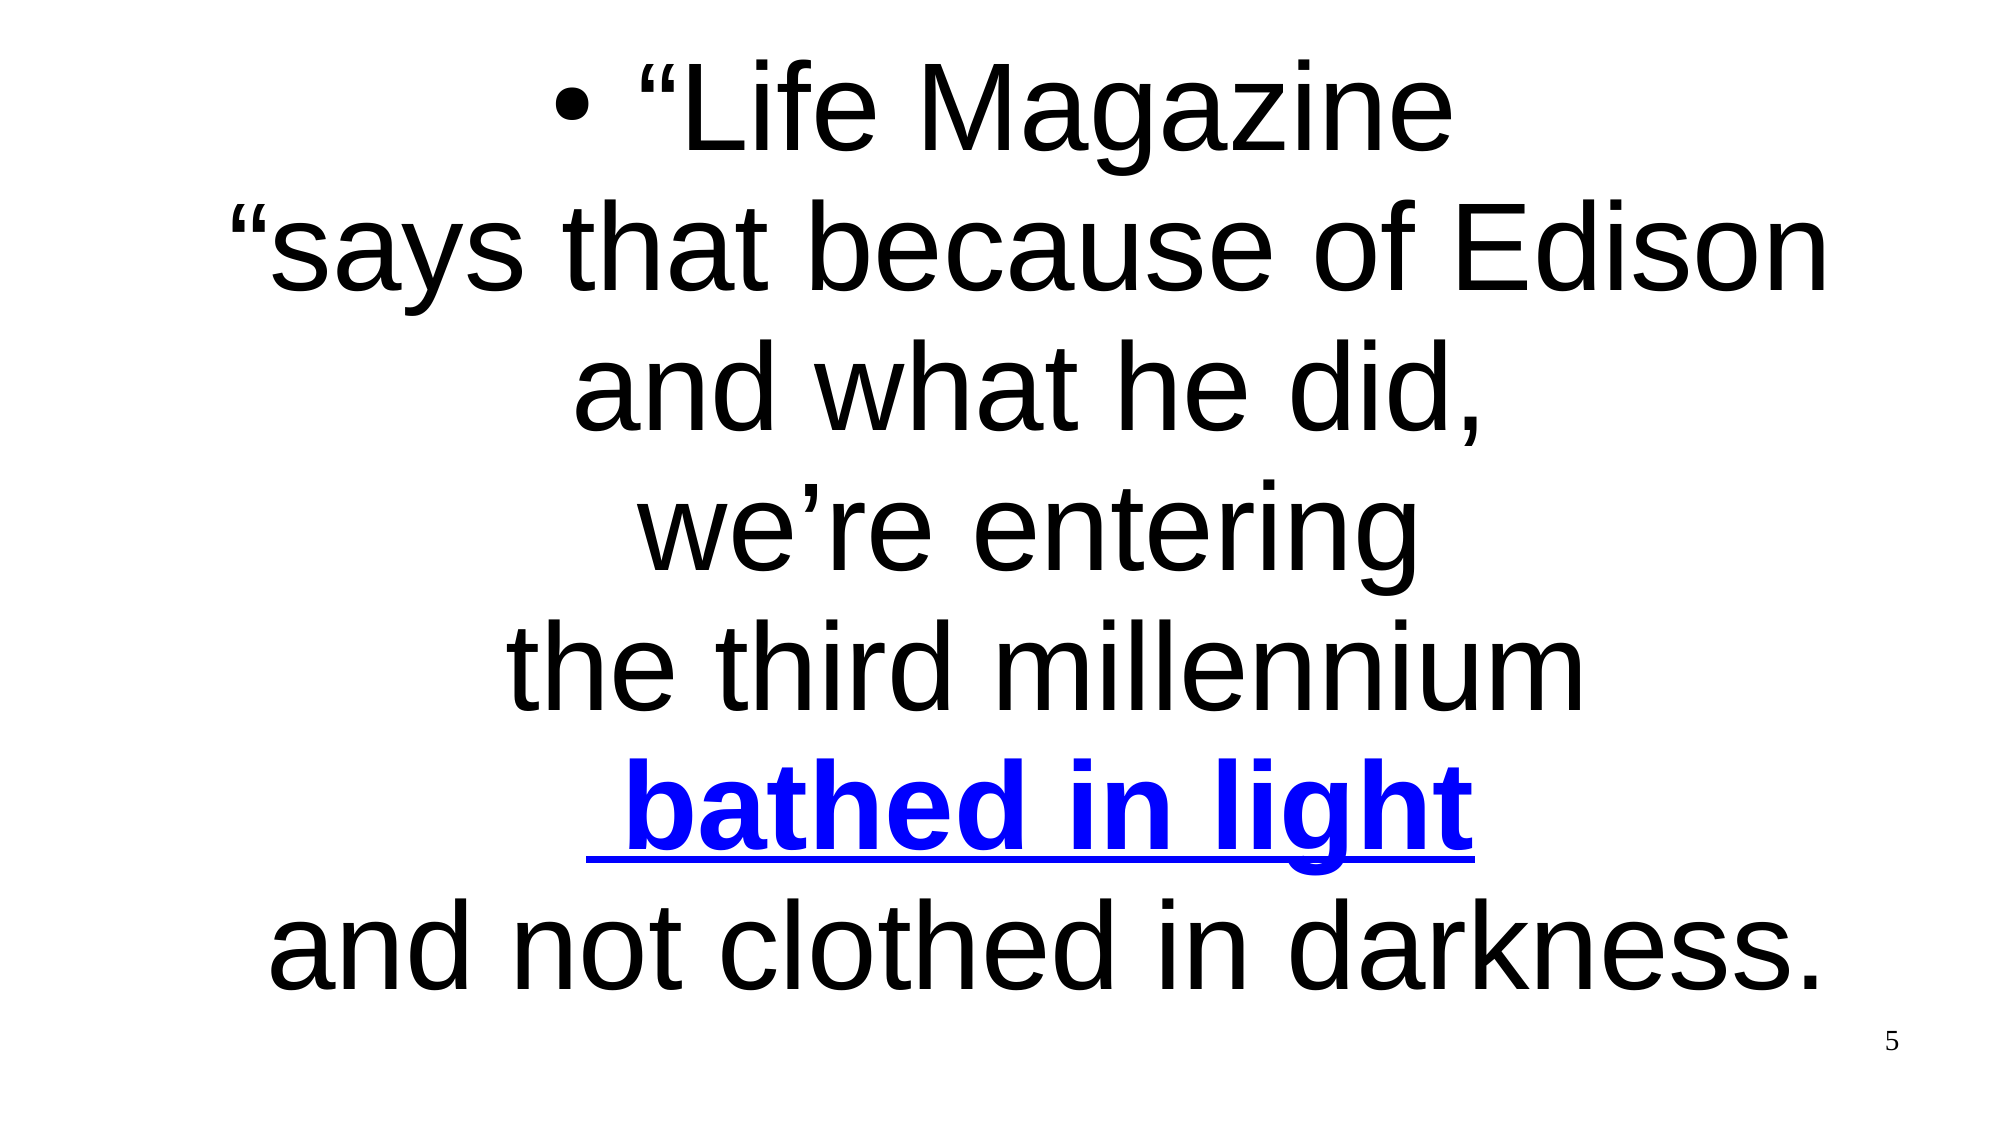

# “Life Magazine “says that because of Edison and what he did, we’re entering the third millennium bathed in light and not clothed in darkness.
5